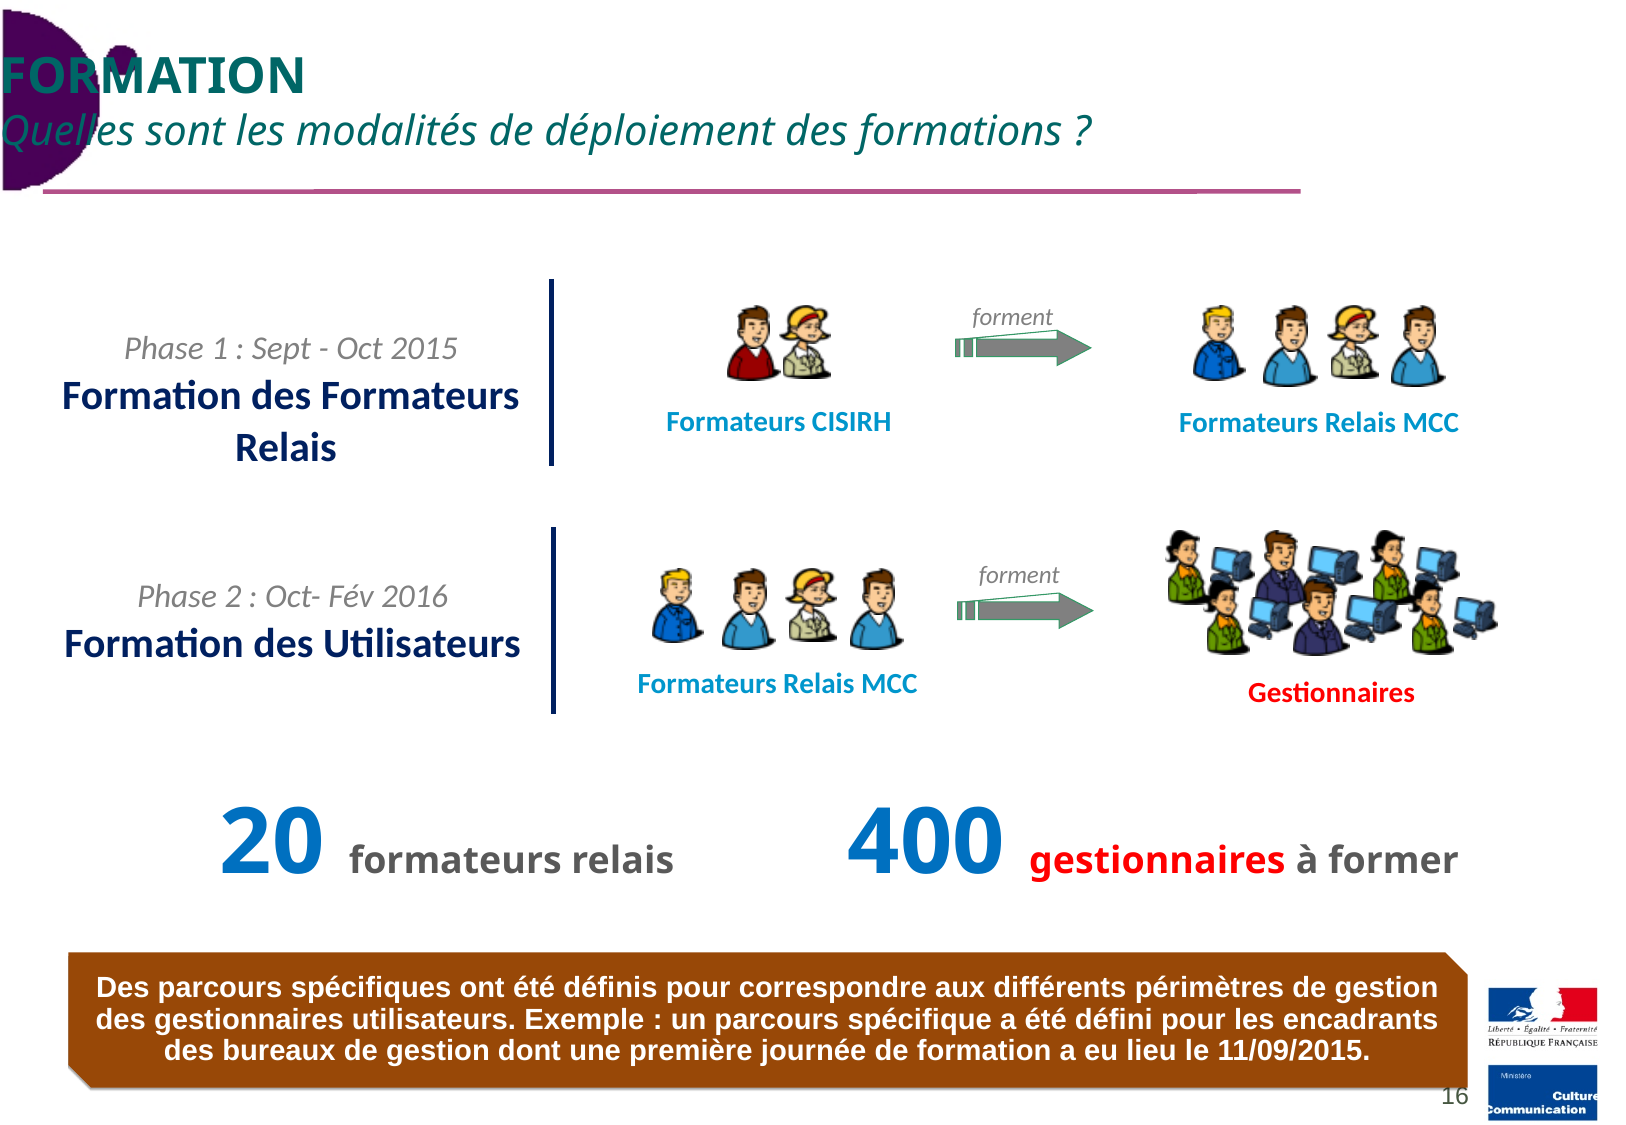

FORMATION
Quelles sont les modalités de déploiement des formations ?
forment
Phase 1 : Sept - Oct 2015
Formation des Formateurs Relais
Formateurs CISIRH
Formateurs Relais MCC
forment
Phase 2 : Oct- Fév 2016
Formation des Utilisateurs
Formateurs Relais MCC
Gestionnaires
20 formateurs relais
400 gestionnaires à former
Des parcours spécifiques ont été définis pour correspondre aux différents périmètres de gestion des gestionnaires utilisateurs. Exemple : un parcours spécifique a été défini pour les encadrants des bureaux de gestion dont une première journée de formation a eu lieu le 11/09/2015.